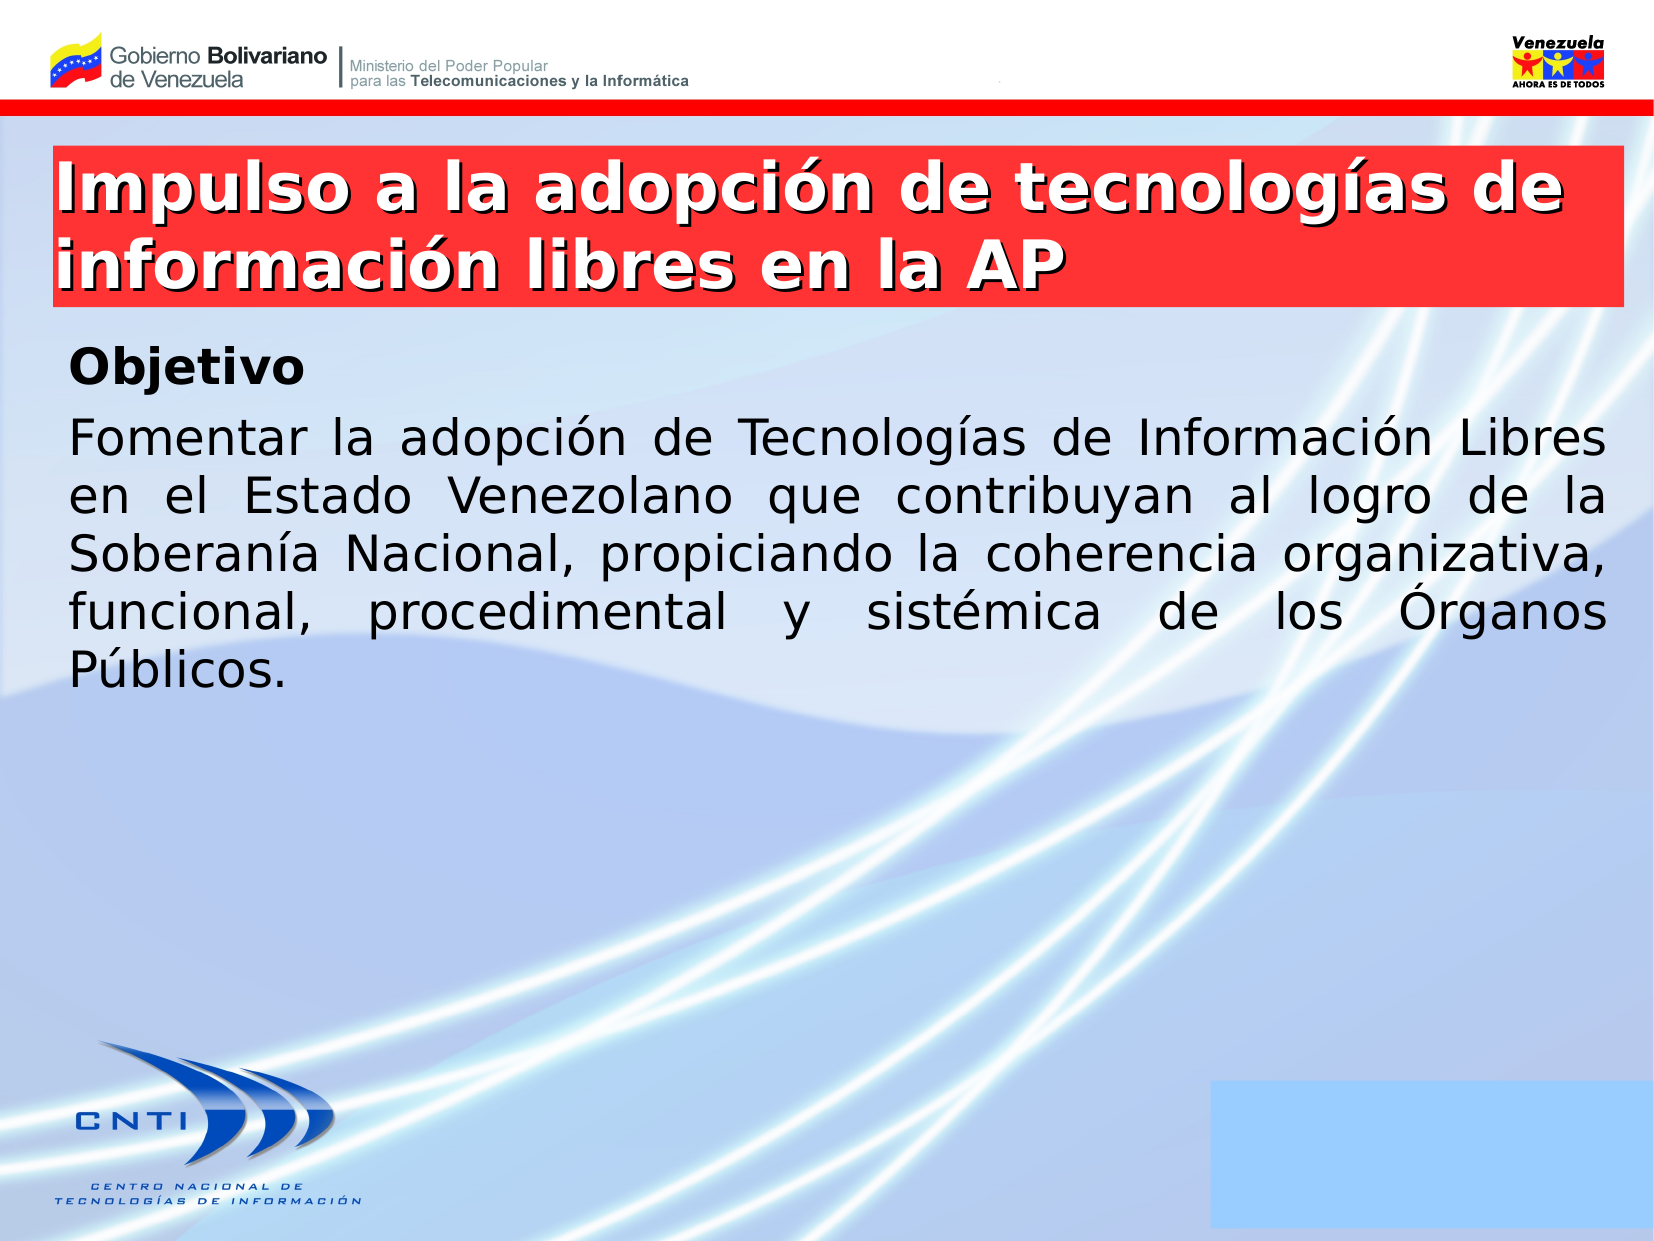

# Impulso a la adopción de tecnologías de información libres en la AP
Objetivo
Fomentar la adopción de Tecnologías de Información Libres en el Estado Venezolano que contribuyan al logro de la Soberanía Nacional, propiciando la coherencia organizativa, funcional, procedimental y sistémica de los Órganos Públicos.